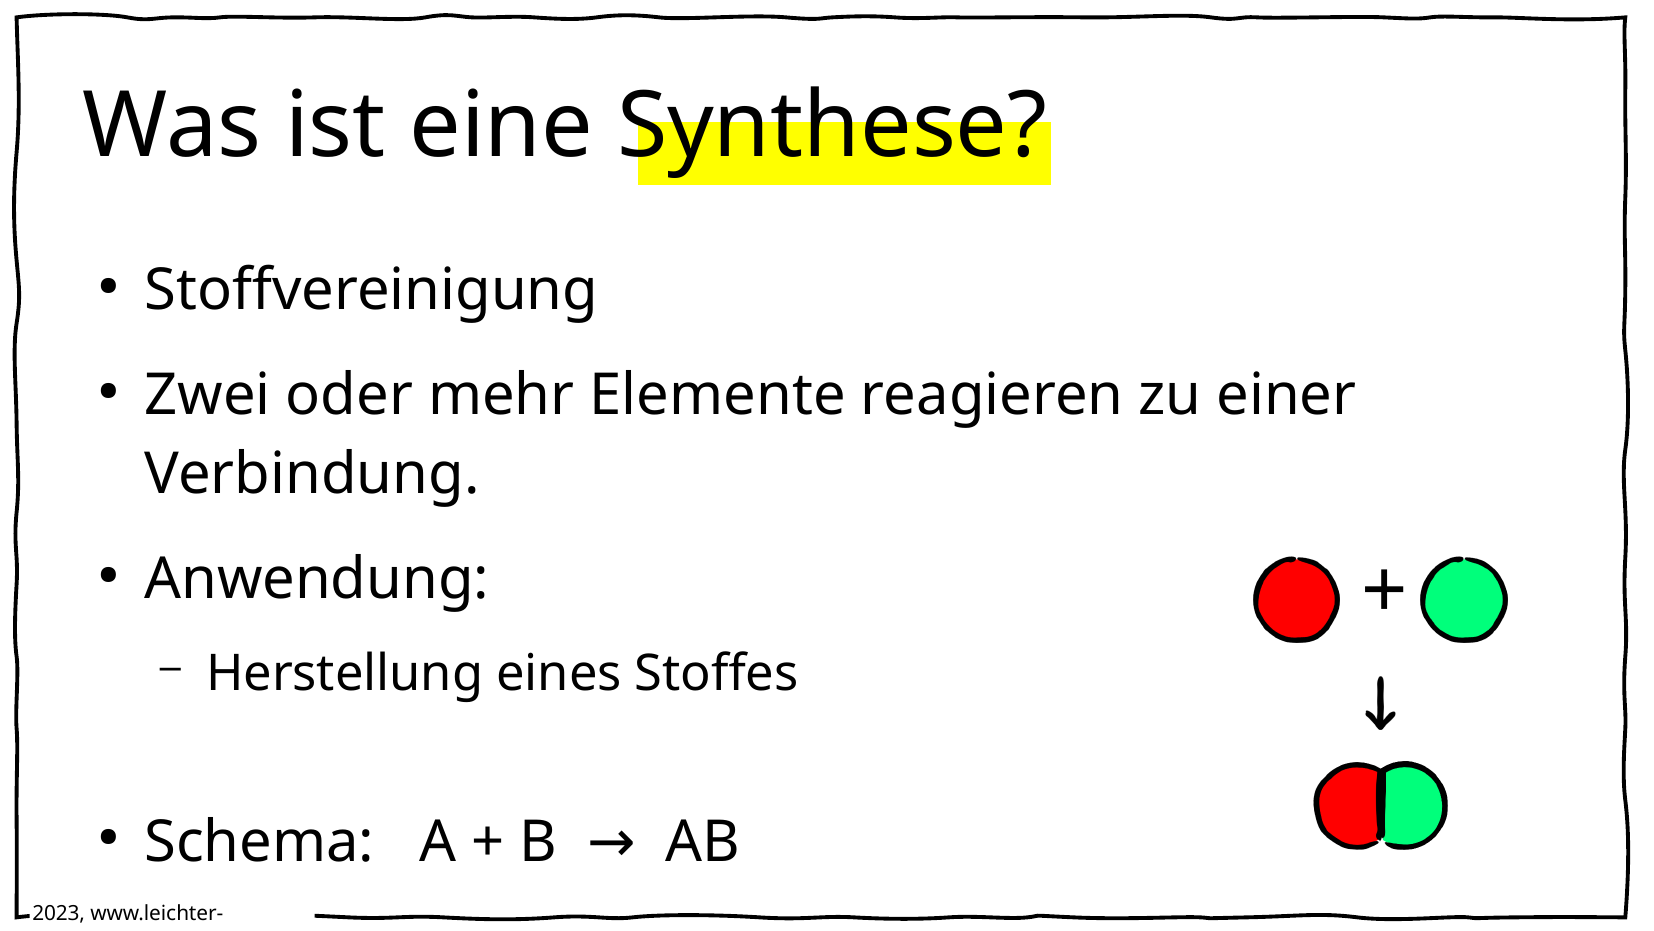

# Was ist eine Synthese?
Stoffvereinigung
Zwei oder mehr Elemente reagieren zu einer Verbindung.
Anwendung:
Herstellung eines Stoffes
Schema: A + B → AB